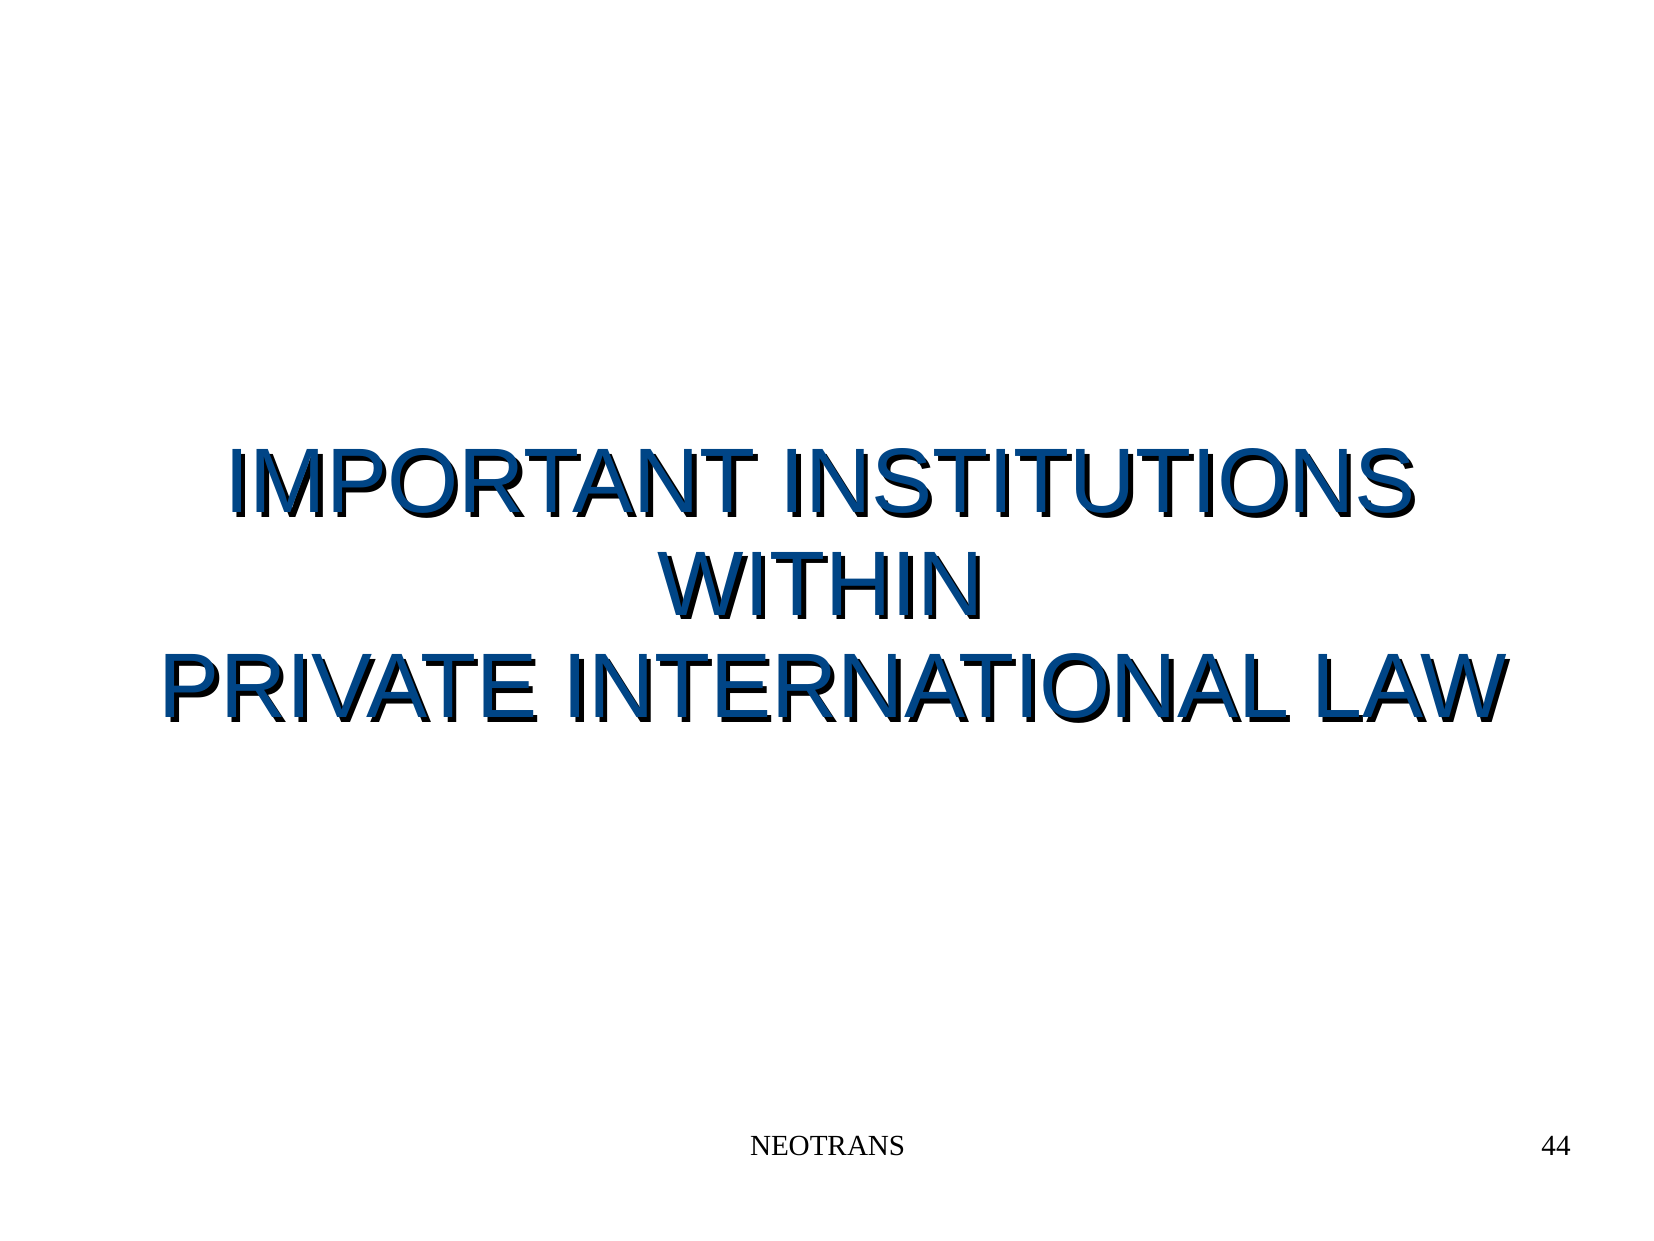

# IMPORTANT INSTITUTIONS WITHIN
 PRIVATE INTERNATIONAL LAW
NEOTRANS
44